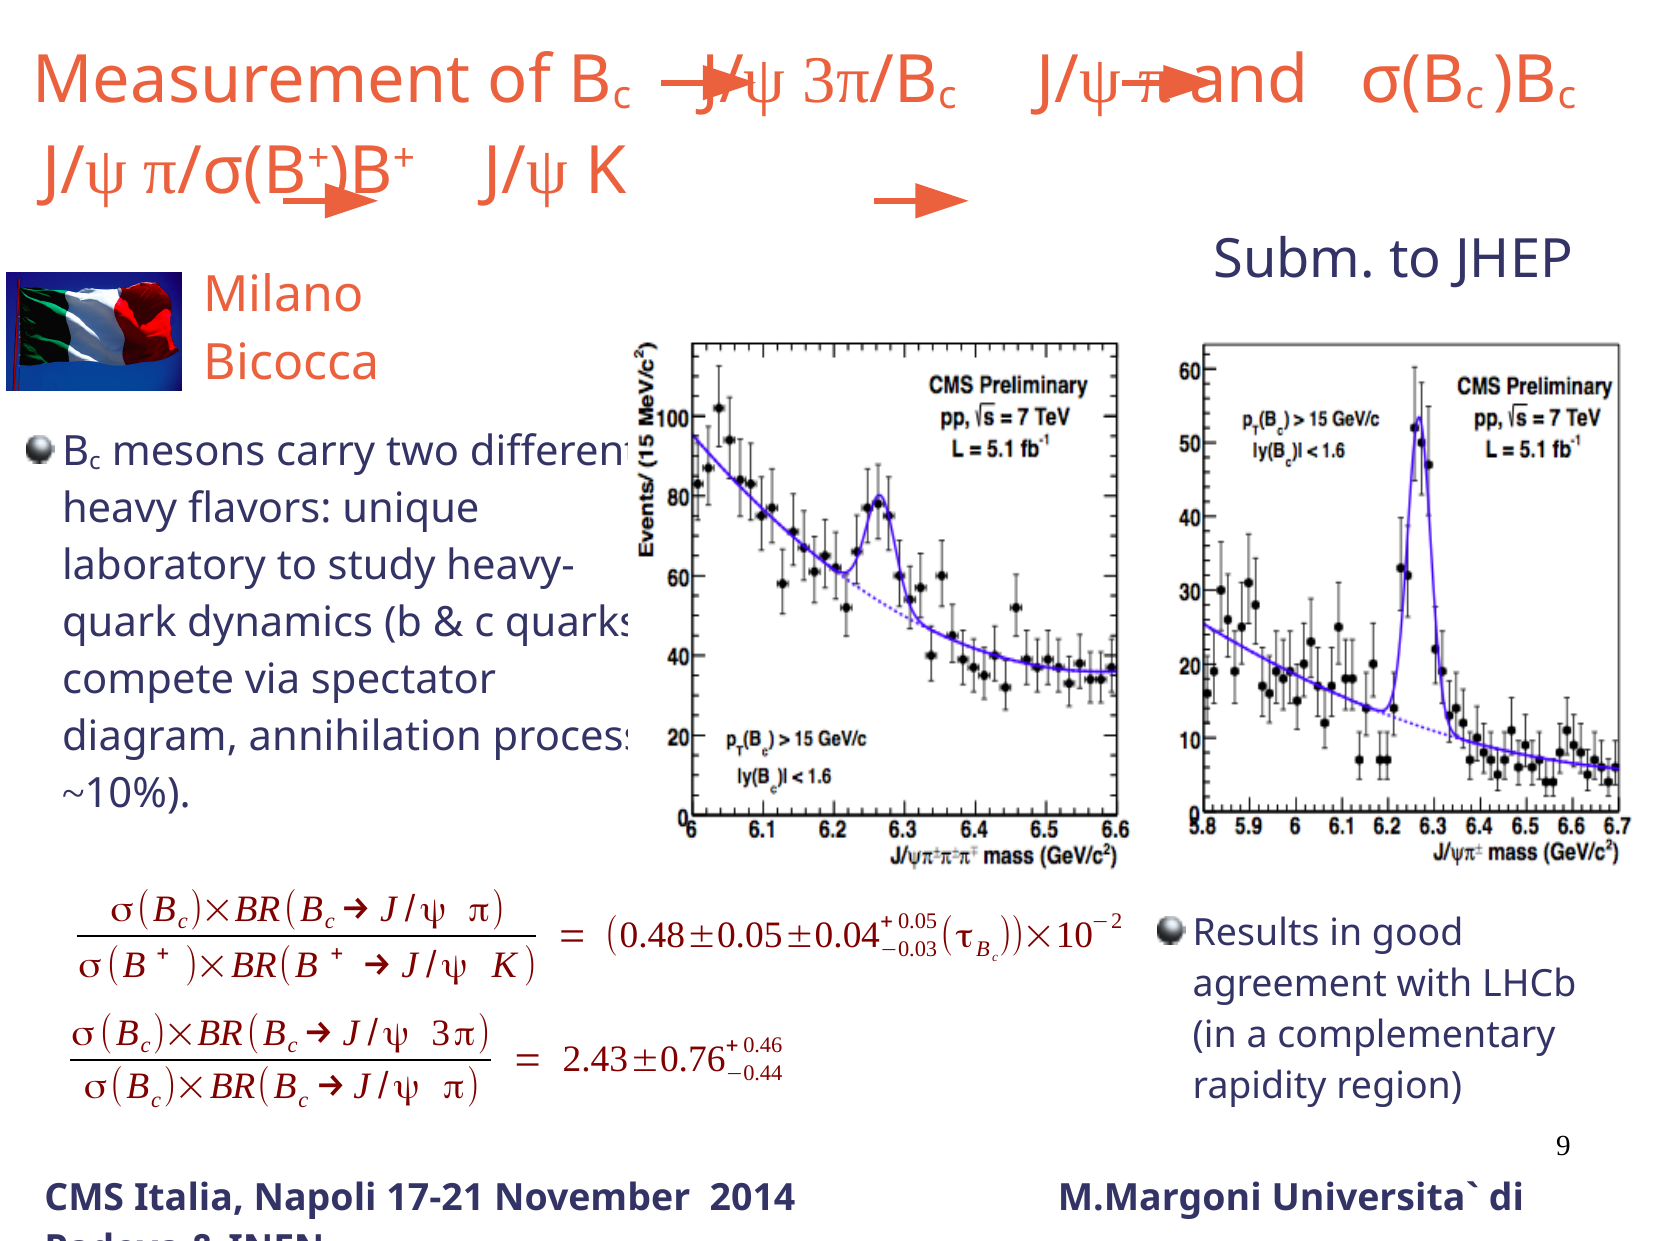

Measurement of Bc J/ψ 3π/Bc J/ψ π and σ(Bc )Bc J/ψ π/σ(B+)B+ J/ψ K
Subm. to JHEP
Milano Bicocca
Bc mesons carry two different heavy flavors: unique laboratory to study heavy-quark dynamics (b & c quarks compete via spectator diagram, annihilation process ~10%).
Results in good agreement with LHCb (in a complementary rapidity region)
9
CMS Italia, Napoli 17-21 November 2014 M.Margoni Universita` di Padova & INFN